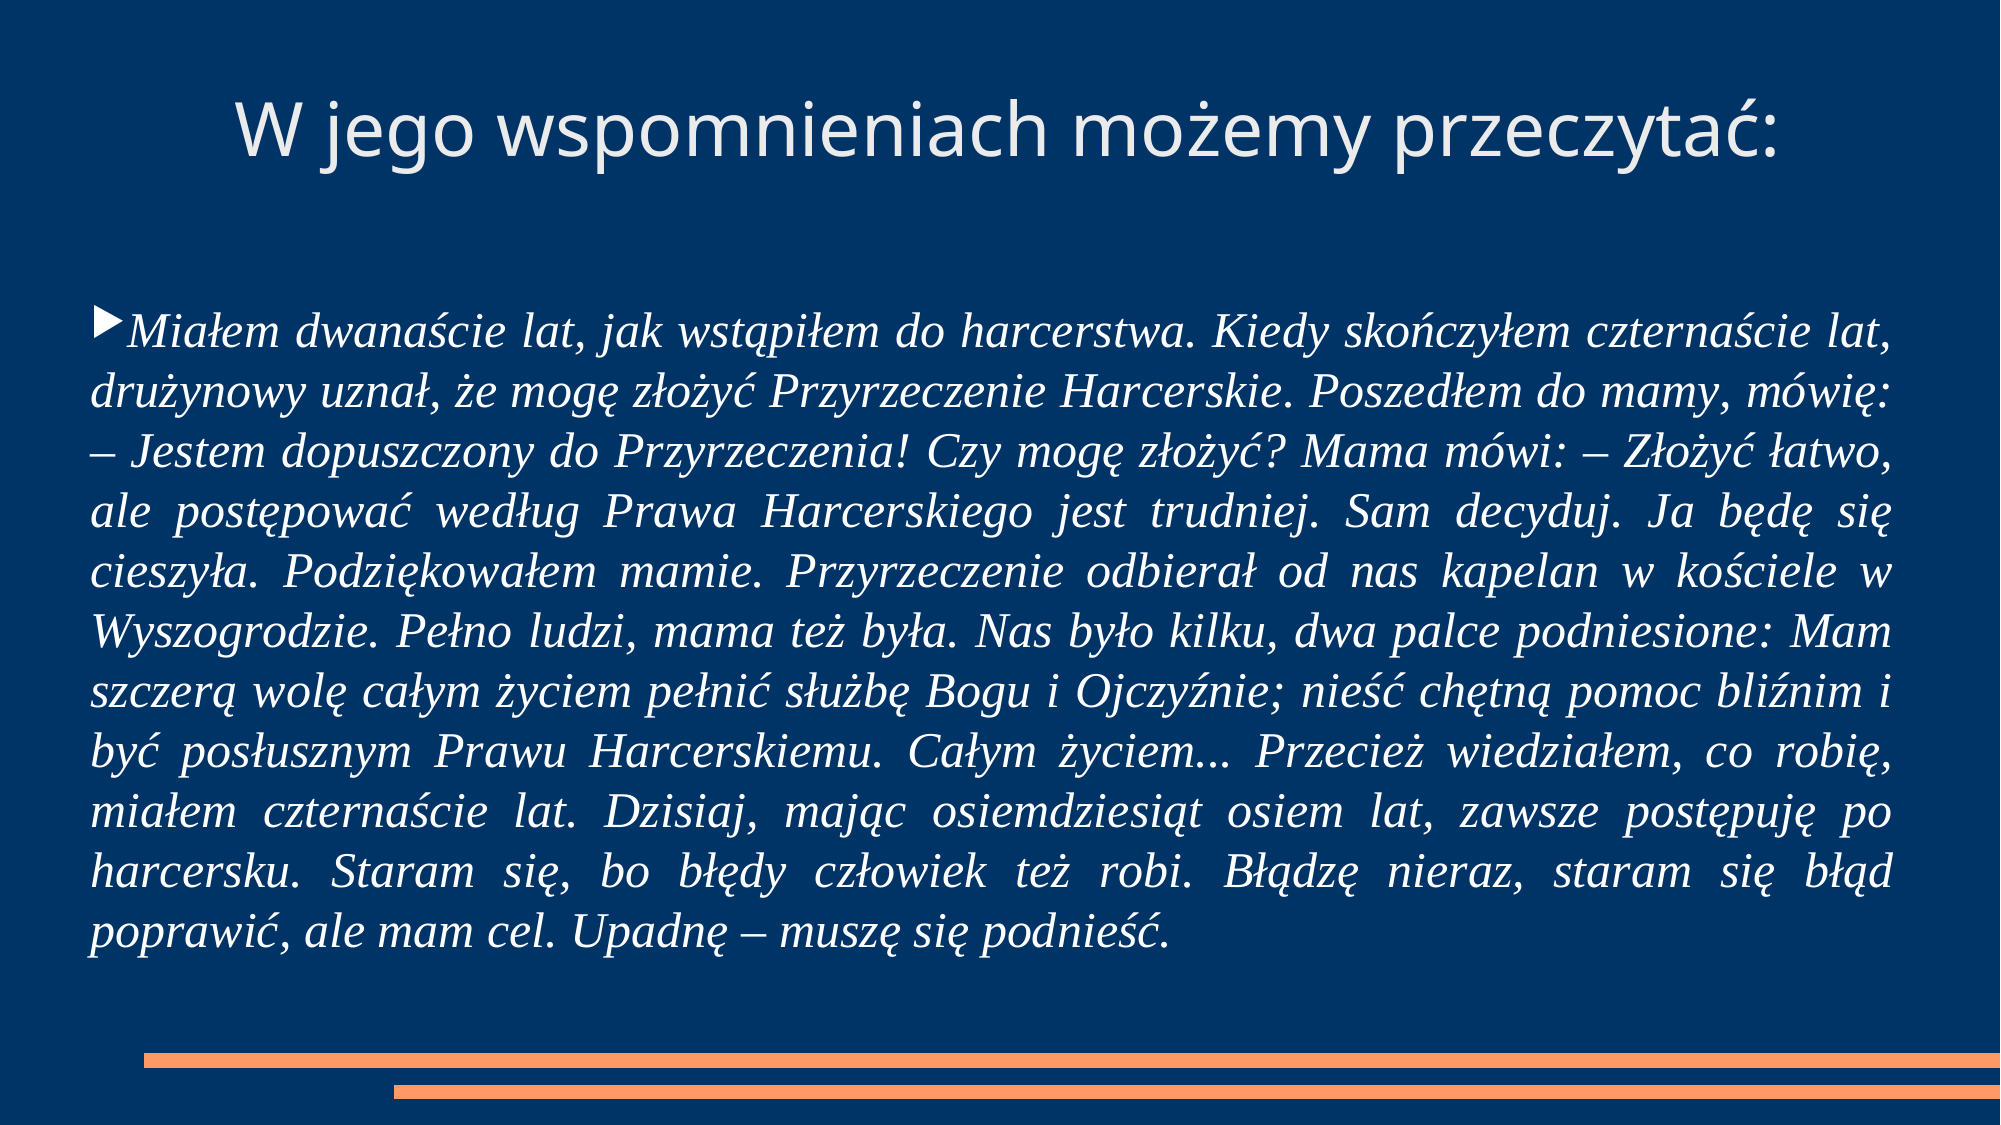

# W jego wspomnieniach możemy przeczytać:
Miałem dwanaście lat, jak wstąpiłem do harcerstwa. Kiedy skończyłem czternaście lat, drużynowy uznał, że mogę złożyć Przyrzeczenie Harcerskie. Poszedłem do mamy, mówię: – Jestem dopuszczony do Przyrzeczenia! Czy mogę złożyć? Mama mówi: – Złożyć łatwo, ale postępować według Prawa Harcerskiego jest trudniej. Sam decyduj. Ja będę się cieszyła. Podziękowałem mamie. Przyrzeczenie odbierał od nas kapelan w kościele w Wyszogrodzie. Pełno ludzi, mama też była. Nas było kilku, dwa palce podniesione: Mam szczerą wolę całym życiem pełnić służbę Bogu i Ojczyźnie; nieść chętną pomoc bliźnim i być posłusznym Prawu Harcerskiemu. Całym życiem... Przecież wiedziałem, co robię, miałem czternaście lat. Dzisiaj, mając osiemdziesiąt osiem lat, zawsze postępuję po harcersku. Staram się, bo błędy człowiek też robi. Błądzę nieraz, staram się błąd poprawić, ale mam cel. Upadnę – muszę się podnieść.